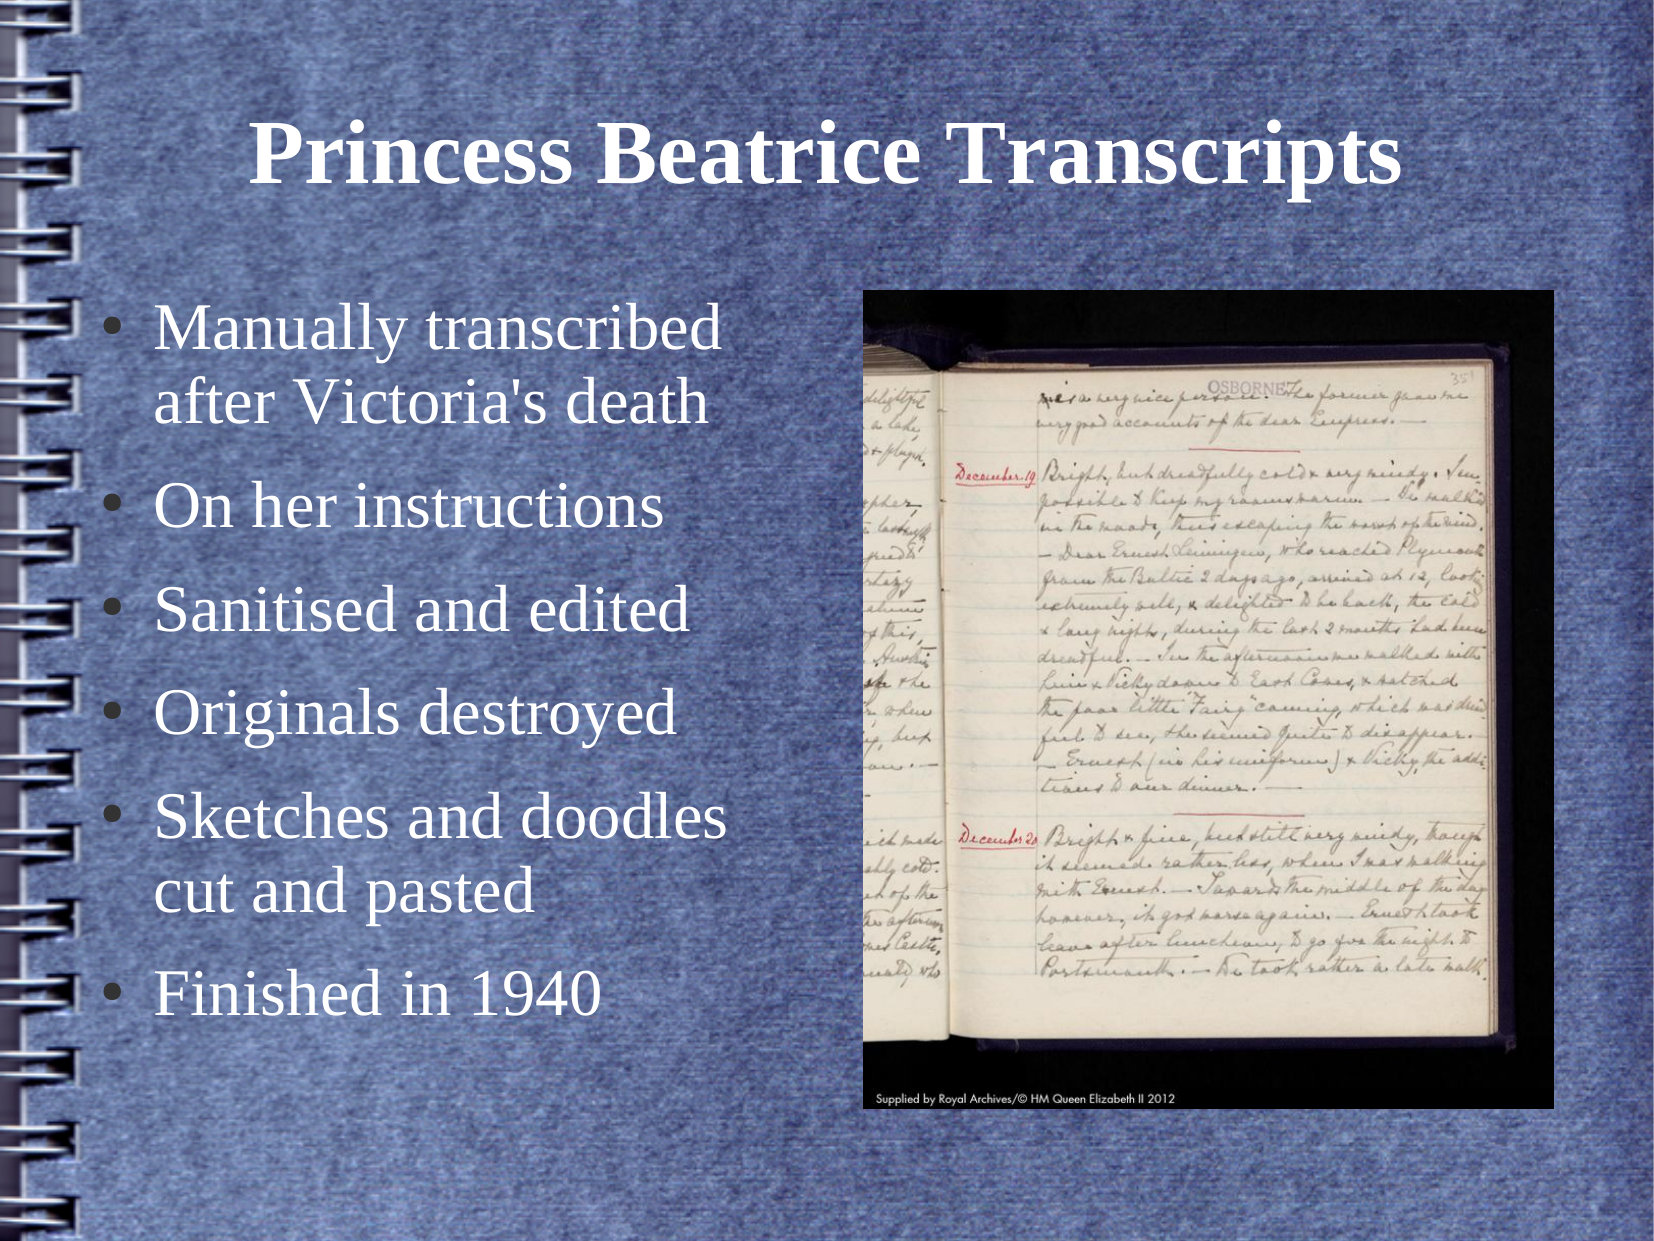

# Princess Beatrice Transcripts
Manually transcribed after Victoria's death
On her instructions
Sanitised and edited
Originals destroyed
Sketches and doodles cut and pasted
Finished in 1940